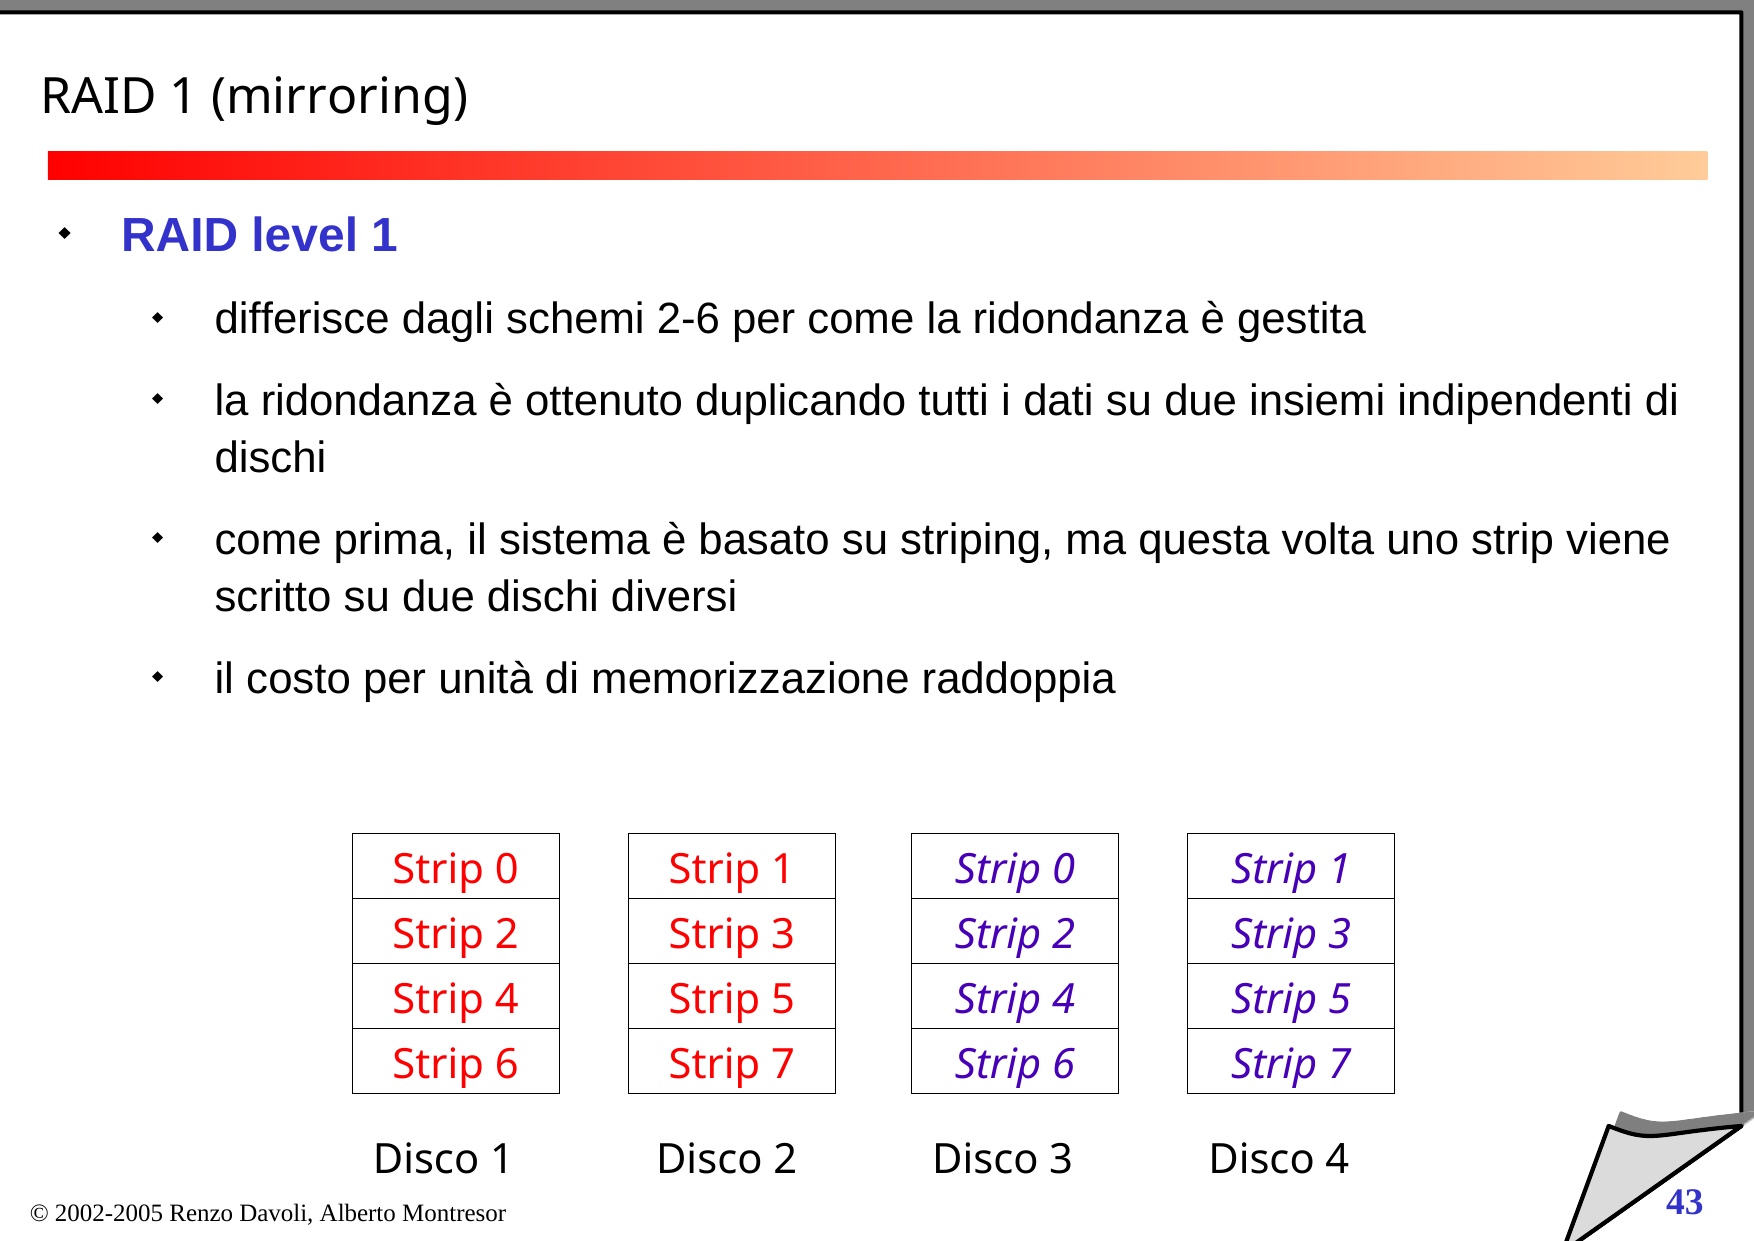

# RAID 1 (mirroring)
RAID level 1
differisce dagli schemi 2-6 per come la ridondanza è gestita
la ridondanza è ottenuto duplicando tutti i dati su due insiemi indipendenti di dischi
come prima, il sistema è basato su striping, ma questa volta uno strip viene scritto su due dischi diversi
il costo per unità di memorizzazione raddoppia
Strip 0
Strip 1
Strip 0
Strip 1
Strip 2
Strip 3
Strip 2
Strip 3
Strip 4
Strip 5
Strip 4
Strip 5
Strip 6
Strip 7
Strip 6
Strip 7
Disco 1
Disco 2
Disco 3
Disco 4